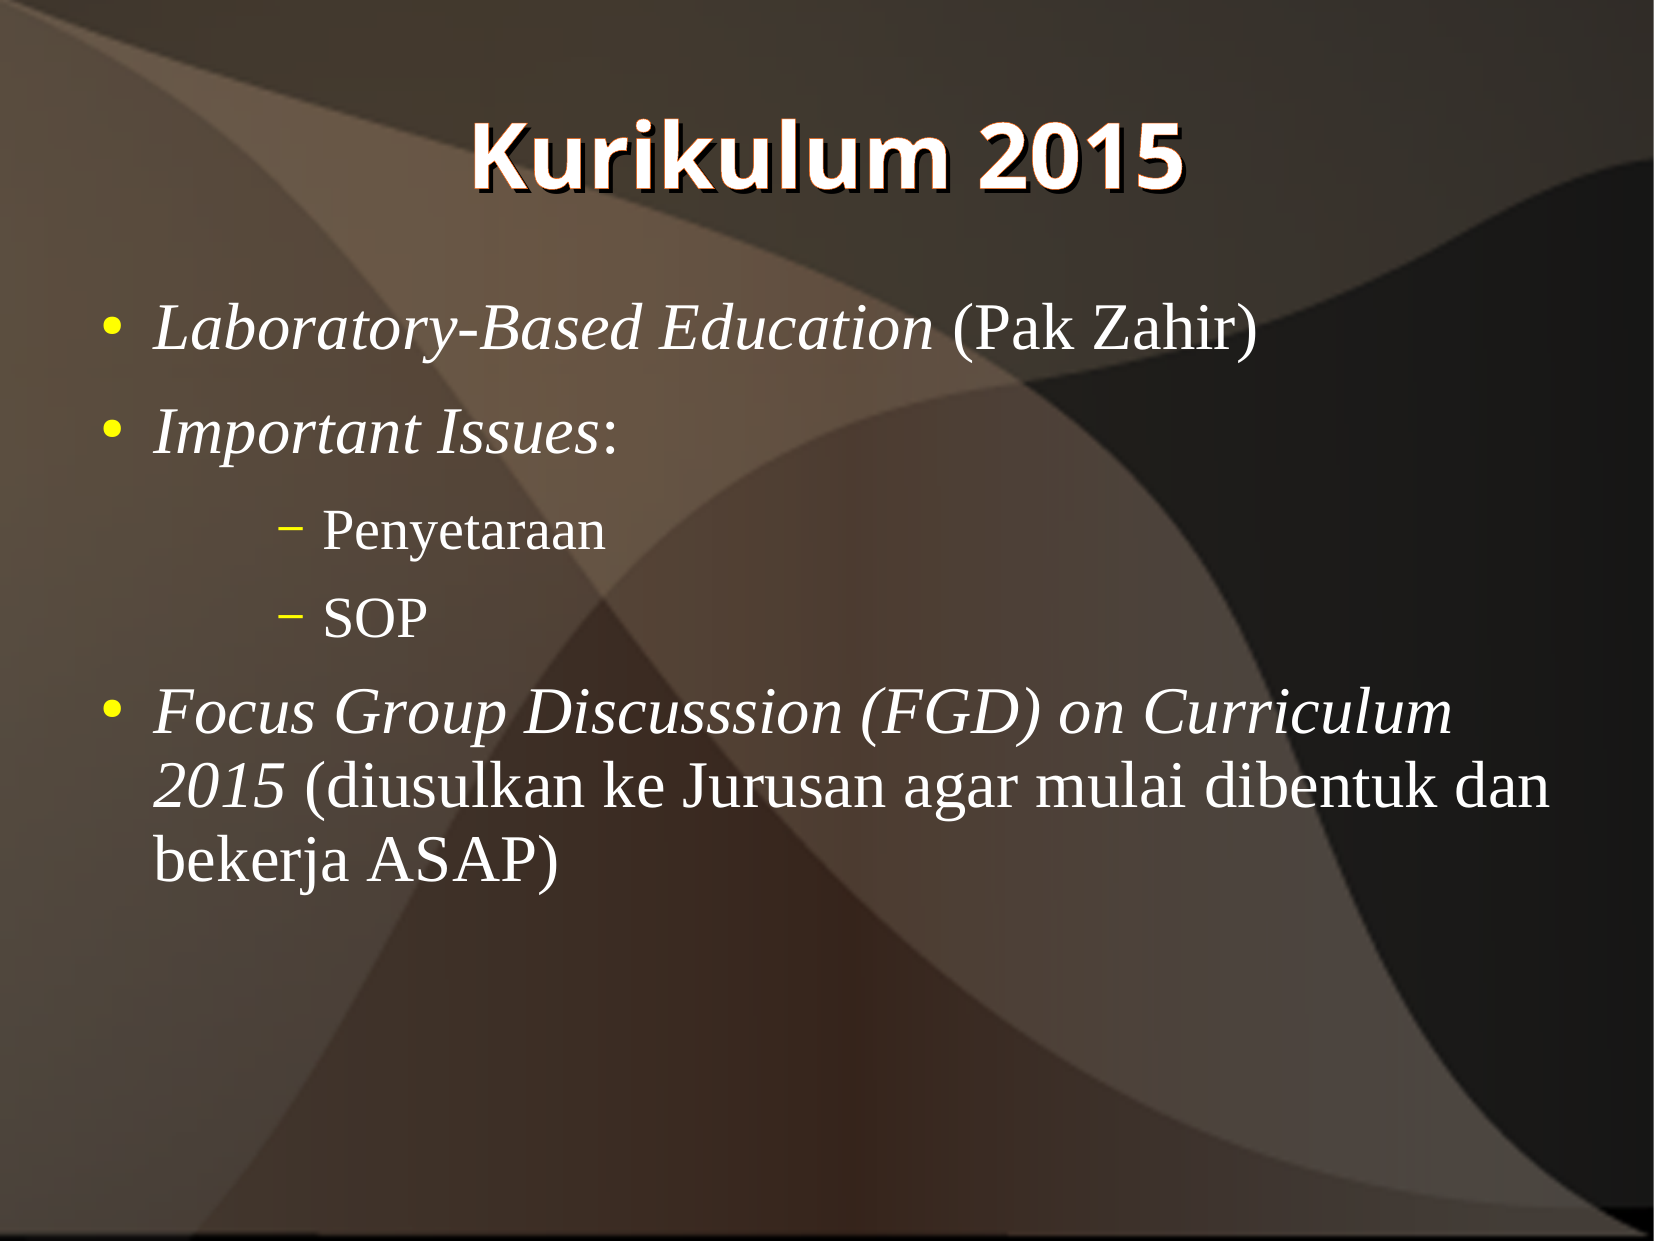

Kurikulum 2015
# Laboratory-Based Education (Pak Zahir)
Important Issues:
Penyetaraan
SOP
Focus Group Discusssion (FGD) on Curriculum 2015 (diusulkan ke Jurusan agar mulai dibentuk dan bekerja ASAP)